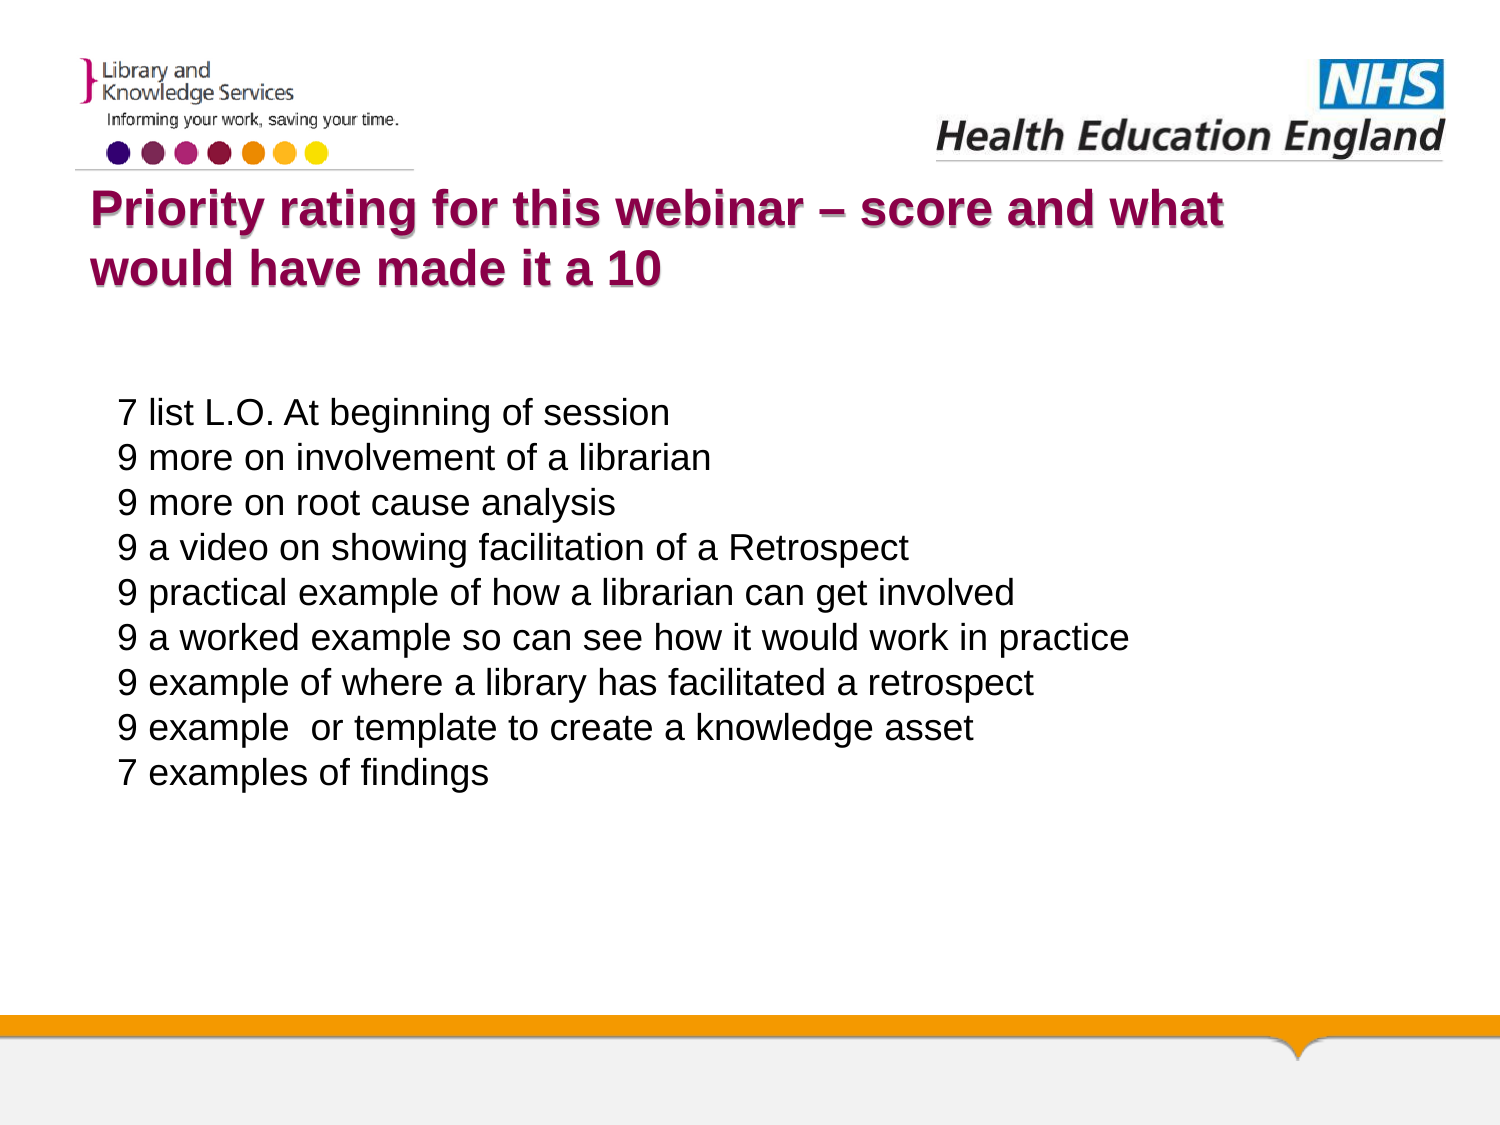

# Priority rating for this webinar – score and what would have made it a 10
7 list L.O. At beginning of session
9 more on involvement of a librarian
9 more on root cause analysis
9 a video on showing facilitation of a Retrospect
9 practical example of how a librarian can get involved
9 a worked example so can see how it would work in practice
9 example of where a library has facilitated a retrospect
9 example or template to create a knowledge asset
7 examples of findings